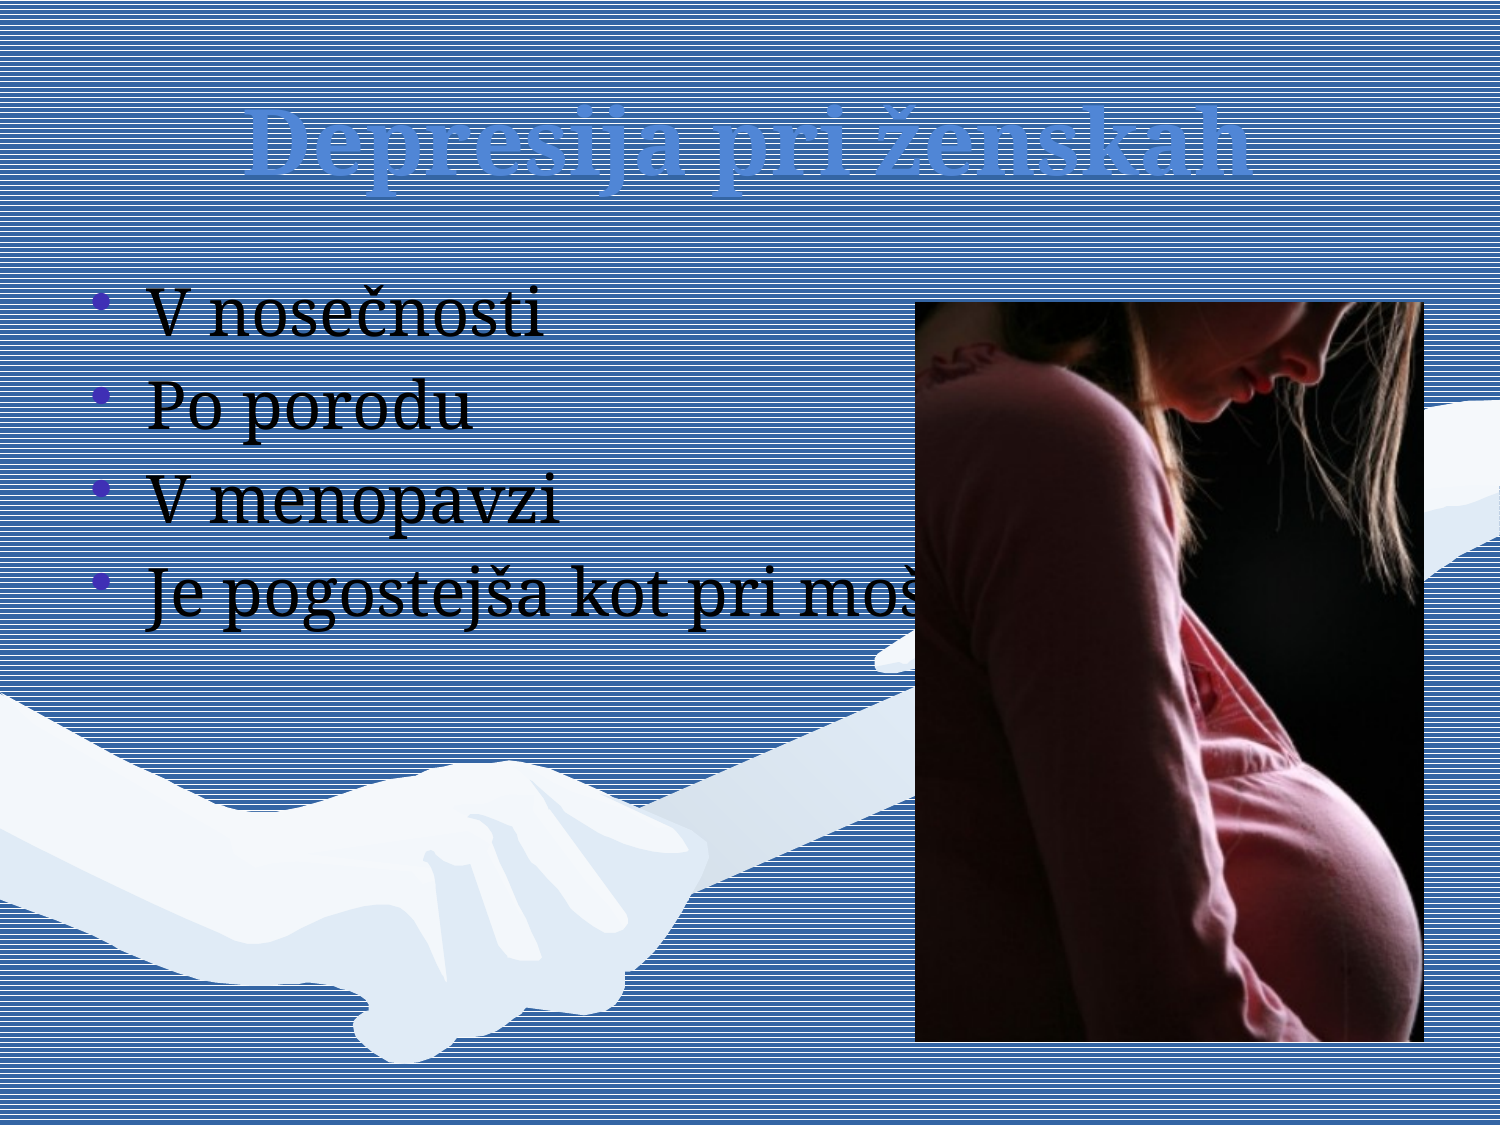

# Depresija pri ženskah
V nosečnosti
Po porodu
V menopavzi
Je pogostejša kot pri moških